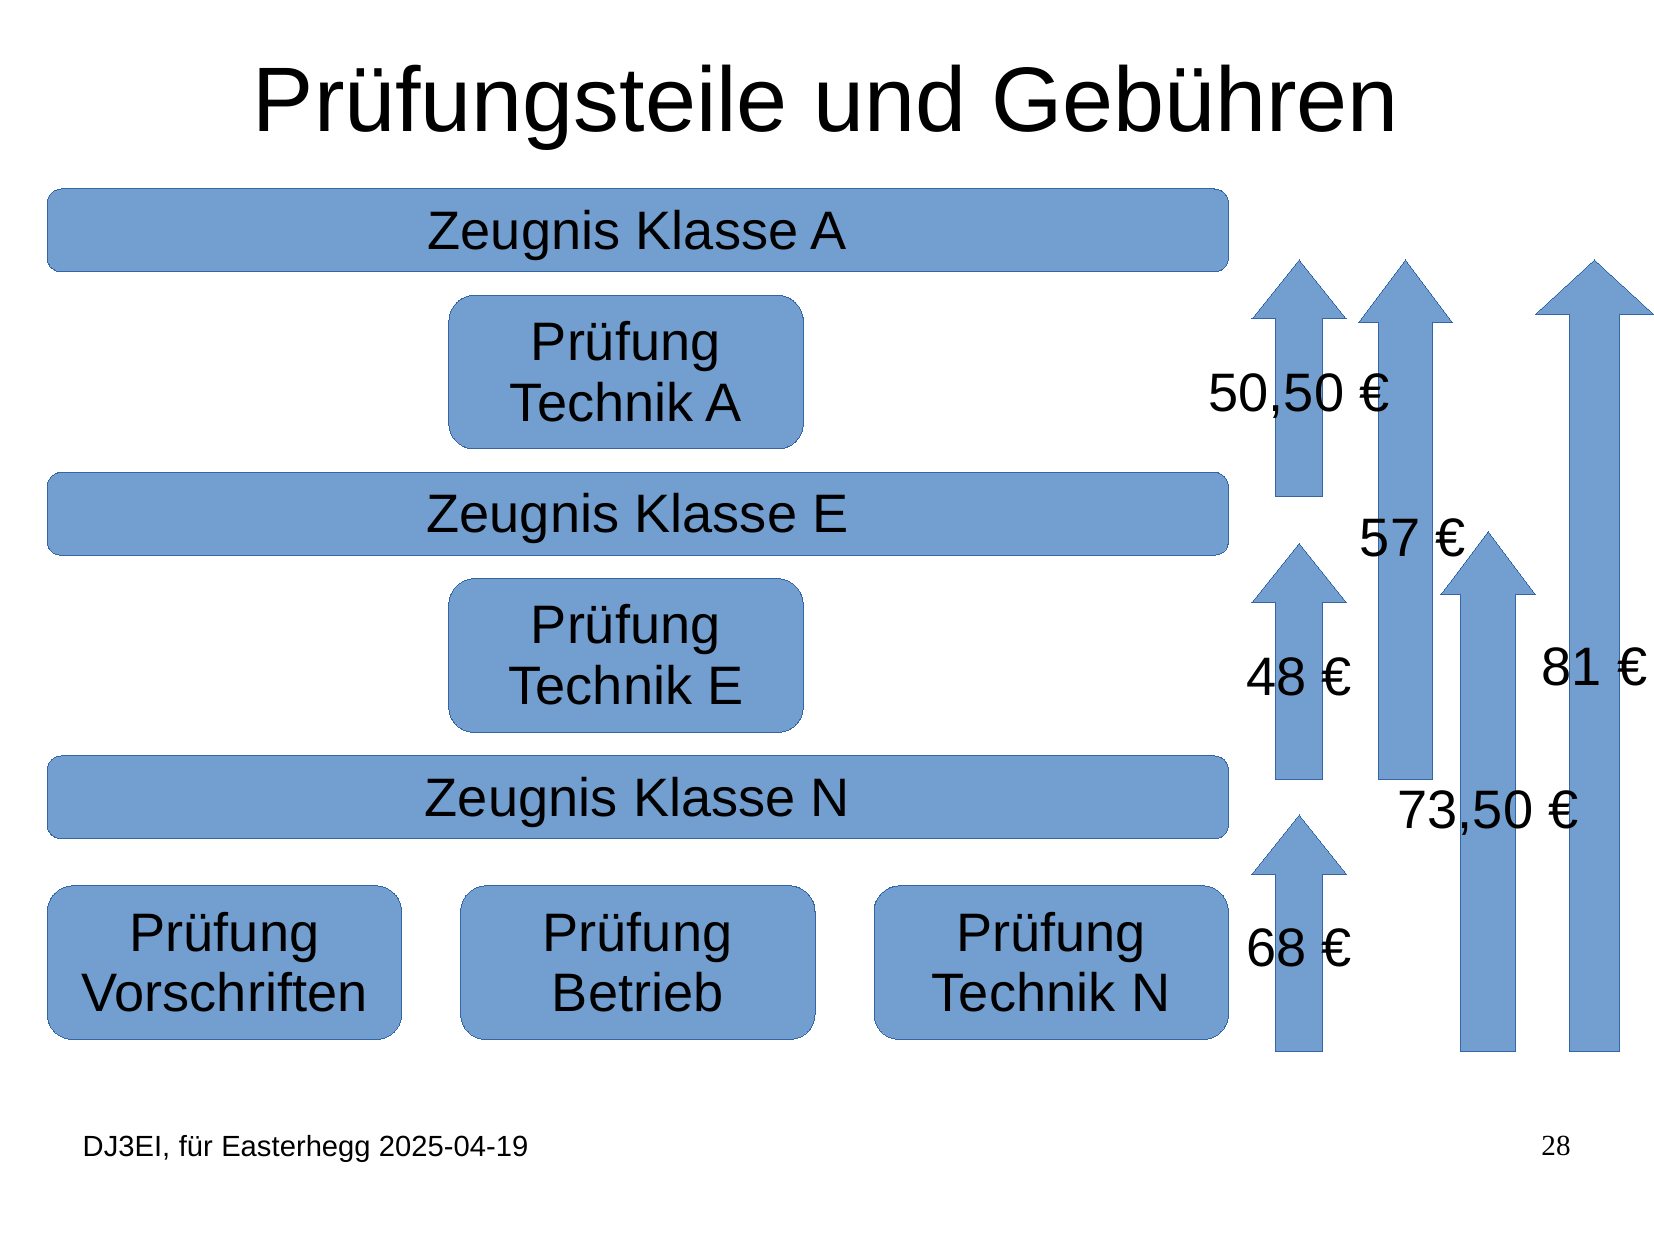

# Prüfungsteile und Gebühren
Zeugnis Klasse A
50,50 €
 57 €
81 €
Prüfung
Technik A
Zeugnis Klasse E
73,50 €
48 €
Prüfung
Technik E
Zeugnis Klasse N
68 €
Prüfung
Vorschriften
Prüfung
Betrieb
Prüfung
Technik N
28